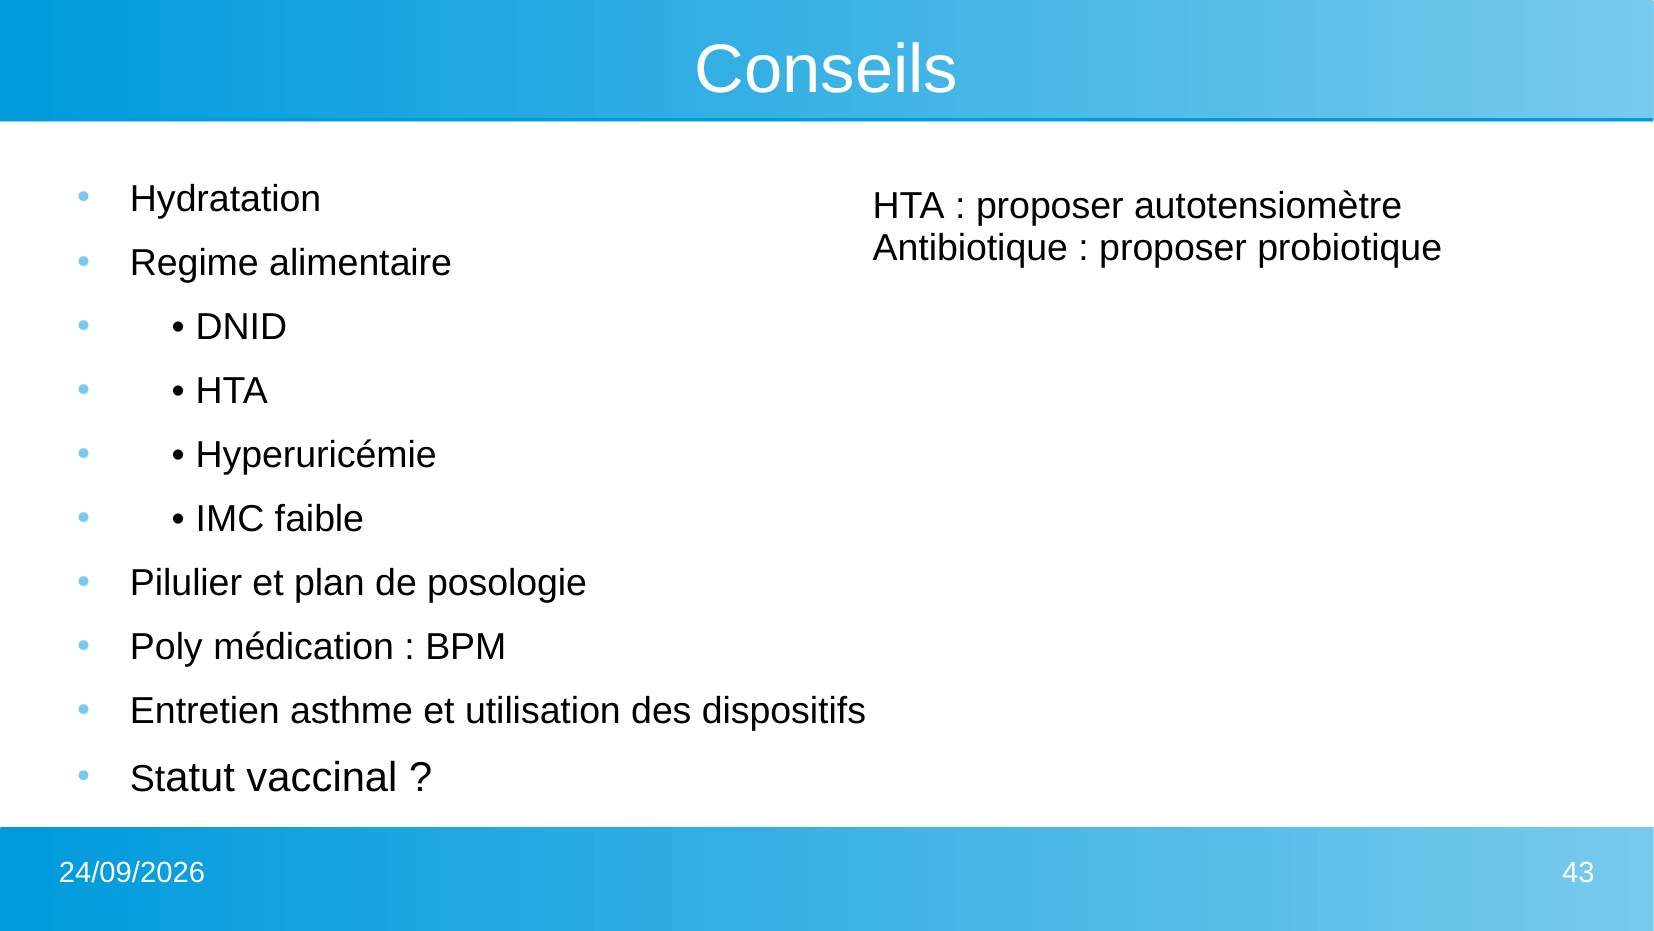

# Conseils
Hydratation
Regime alimentaire
 • DNID
 • HTA
 • Hyperuricémie
 • IMC faible
Pilulier et plan de posologie
Poly médication : BPM
Entretien asthme et utilisation des dispositifs
Statut vaccinal ?
HTA : proposer autotensiomètre
Antibiotique : proposer probiotique
43